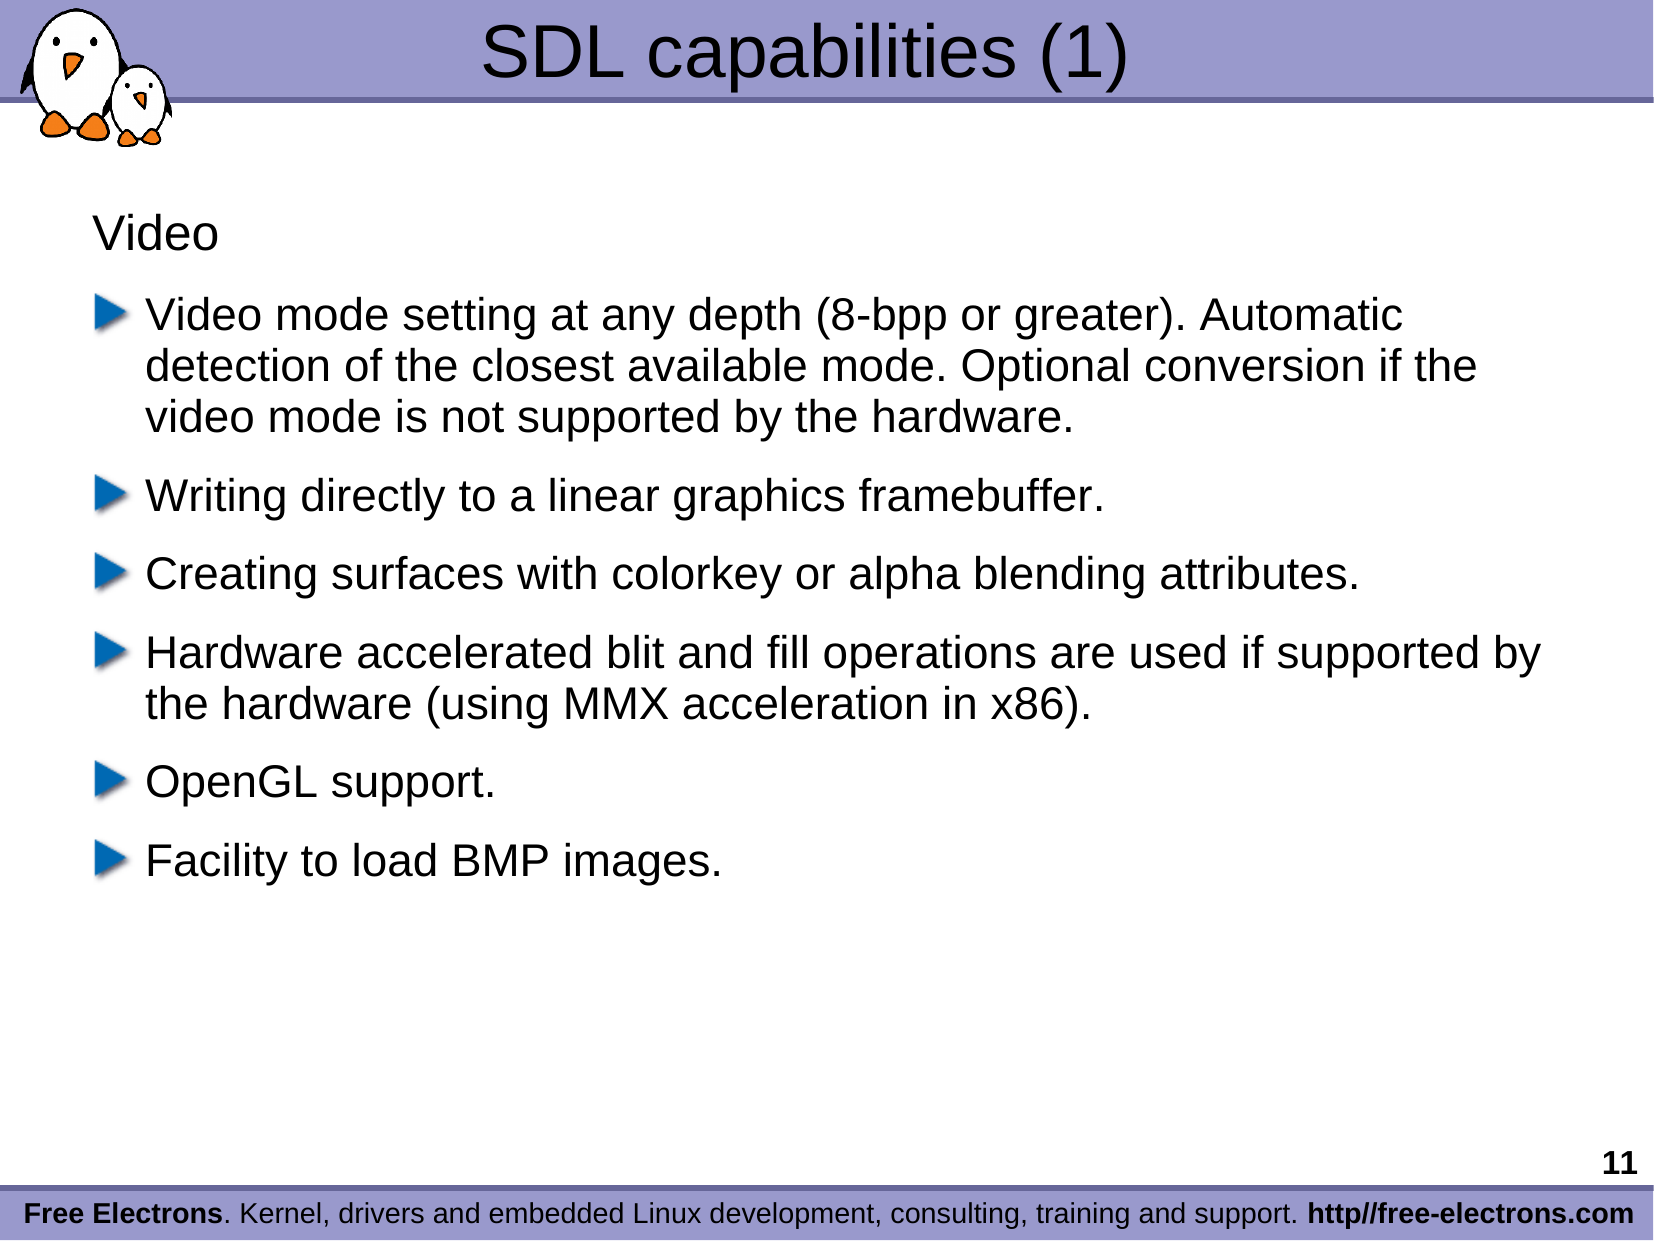

# SDL capabilities (1)
Video
Video mode setting at any depth (8-bpp or greater). Automatic detection of the closest available mode. Optional conversion if the video mode is not supported by the hardware.
Writing directly to a linear graphics framebuffer.
Creating surfaces with colorkey or alpha blending attributes.
Hardware accelerated blit and fill operations are used if supported by the hardware (using MMX acceleration in x86).
OpenGL support.
Facility to load BMP images.